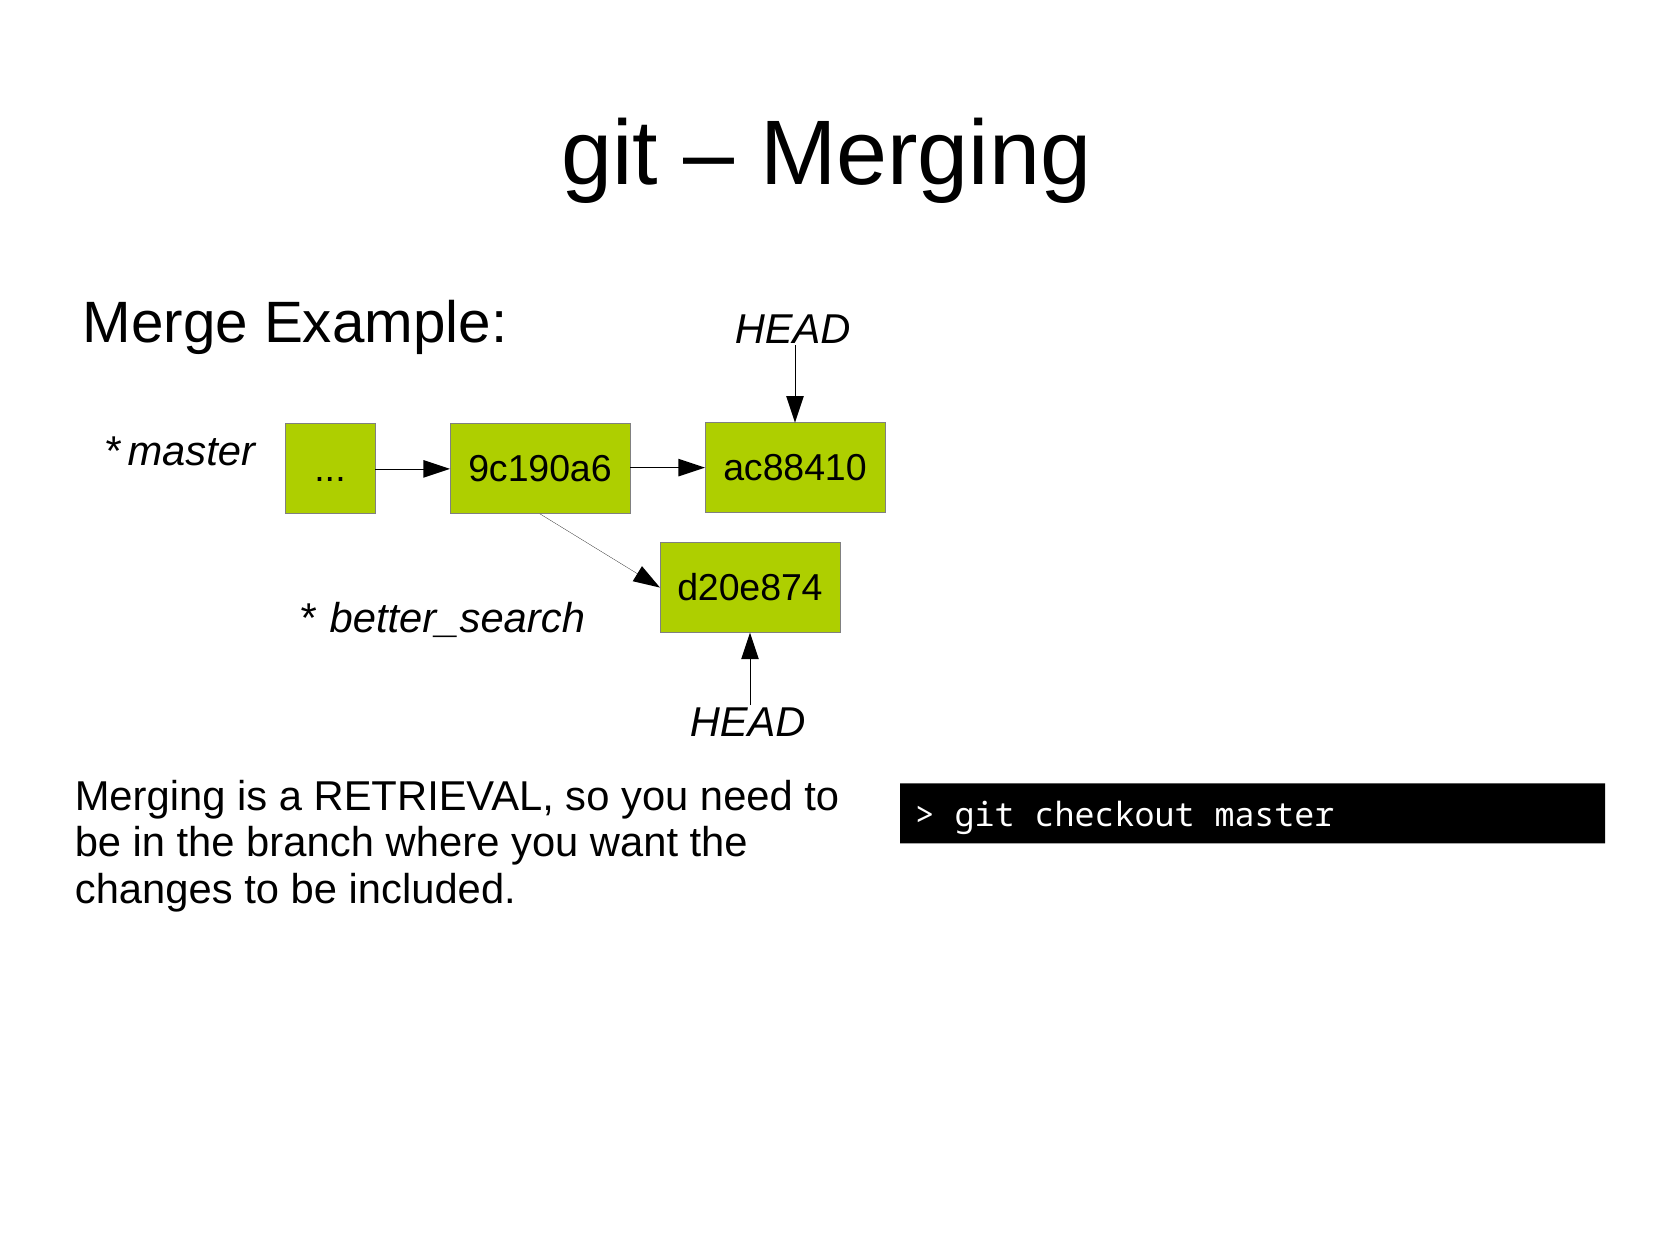

# git – Merging
Merge Example:
HEAD
*
master
ac88410
...
9c190a6
d20e874
better_search
*
HEAD
Merging is a RETRIEVAL, so you need to be in the branch where you want the changes to be included.
> git checkout master